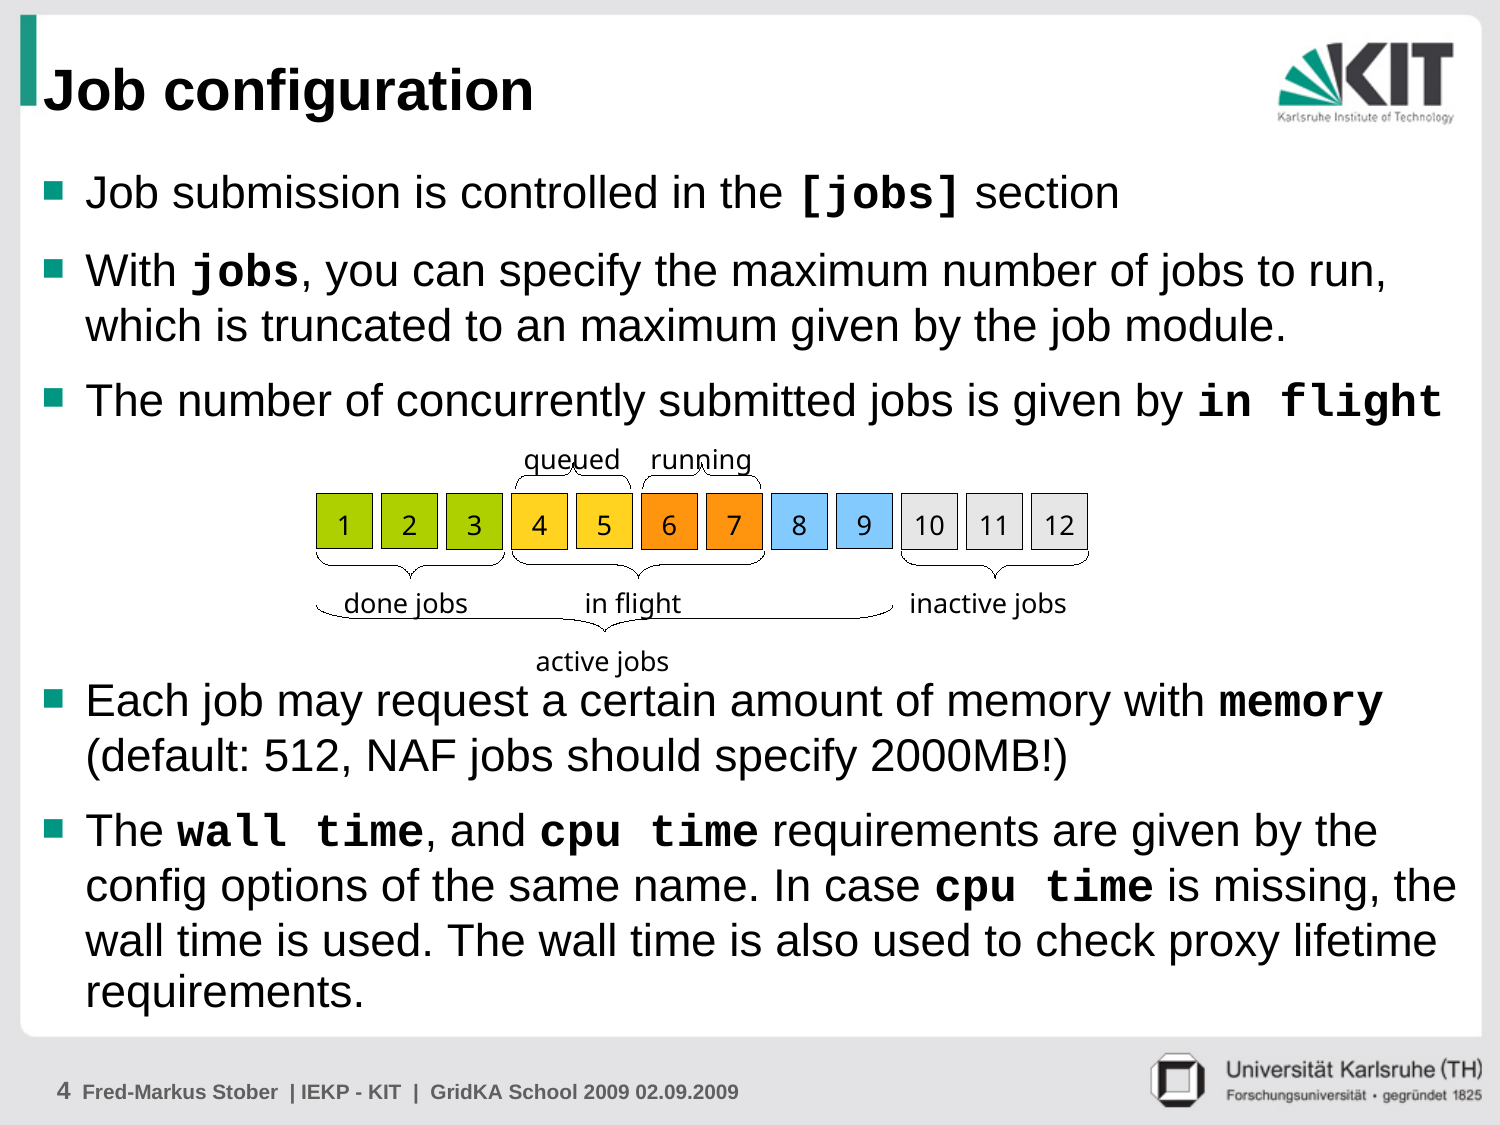

# Job configuration
Job submission is controlled in the [jobs] section
With jobs, you can specify the maximum number of jobs to run, which is truncated to an maximum given by the job module.
The number of concurrently submitted jobs is given by in flight
Each job may request a certain amount of memory with memory (default: 512, NAF jobs should specify 2000MB!)
The wall time, and cpu time requirements are given by the config options of the same name. In case cpu time is missing, the wall time is used. The wall time is also used to check proxy lifetime requirements.
queued
running
1
2
5
9
3
4
6
10
7
8
11
12
done jobs
in flight
inactive jobs
active jobs
04.12.07